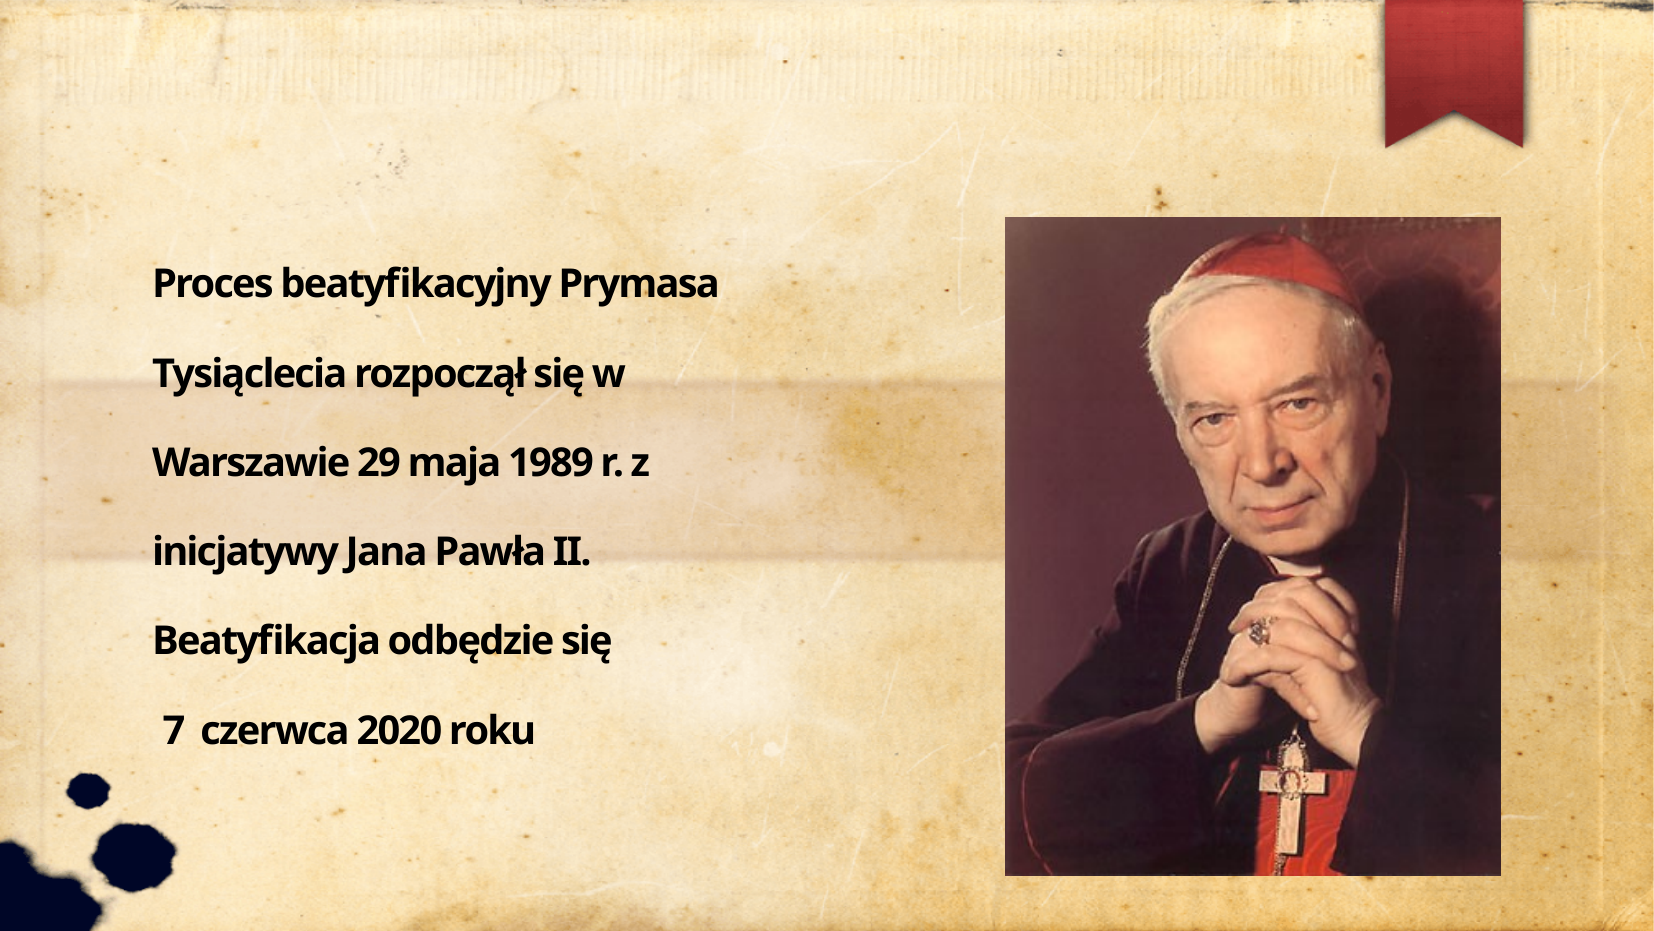

#
Proces beatyfikacyjny Prymasa
Tysiąclecia rozpoczął się w
Warszawie 29 maja 1989 r. z
inicjatywy Jana Pawła II.
Beatyfikacja odbędzie się
 7 czerwca 2020 roku